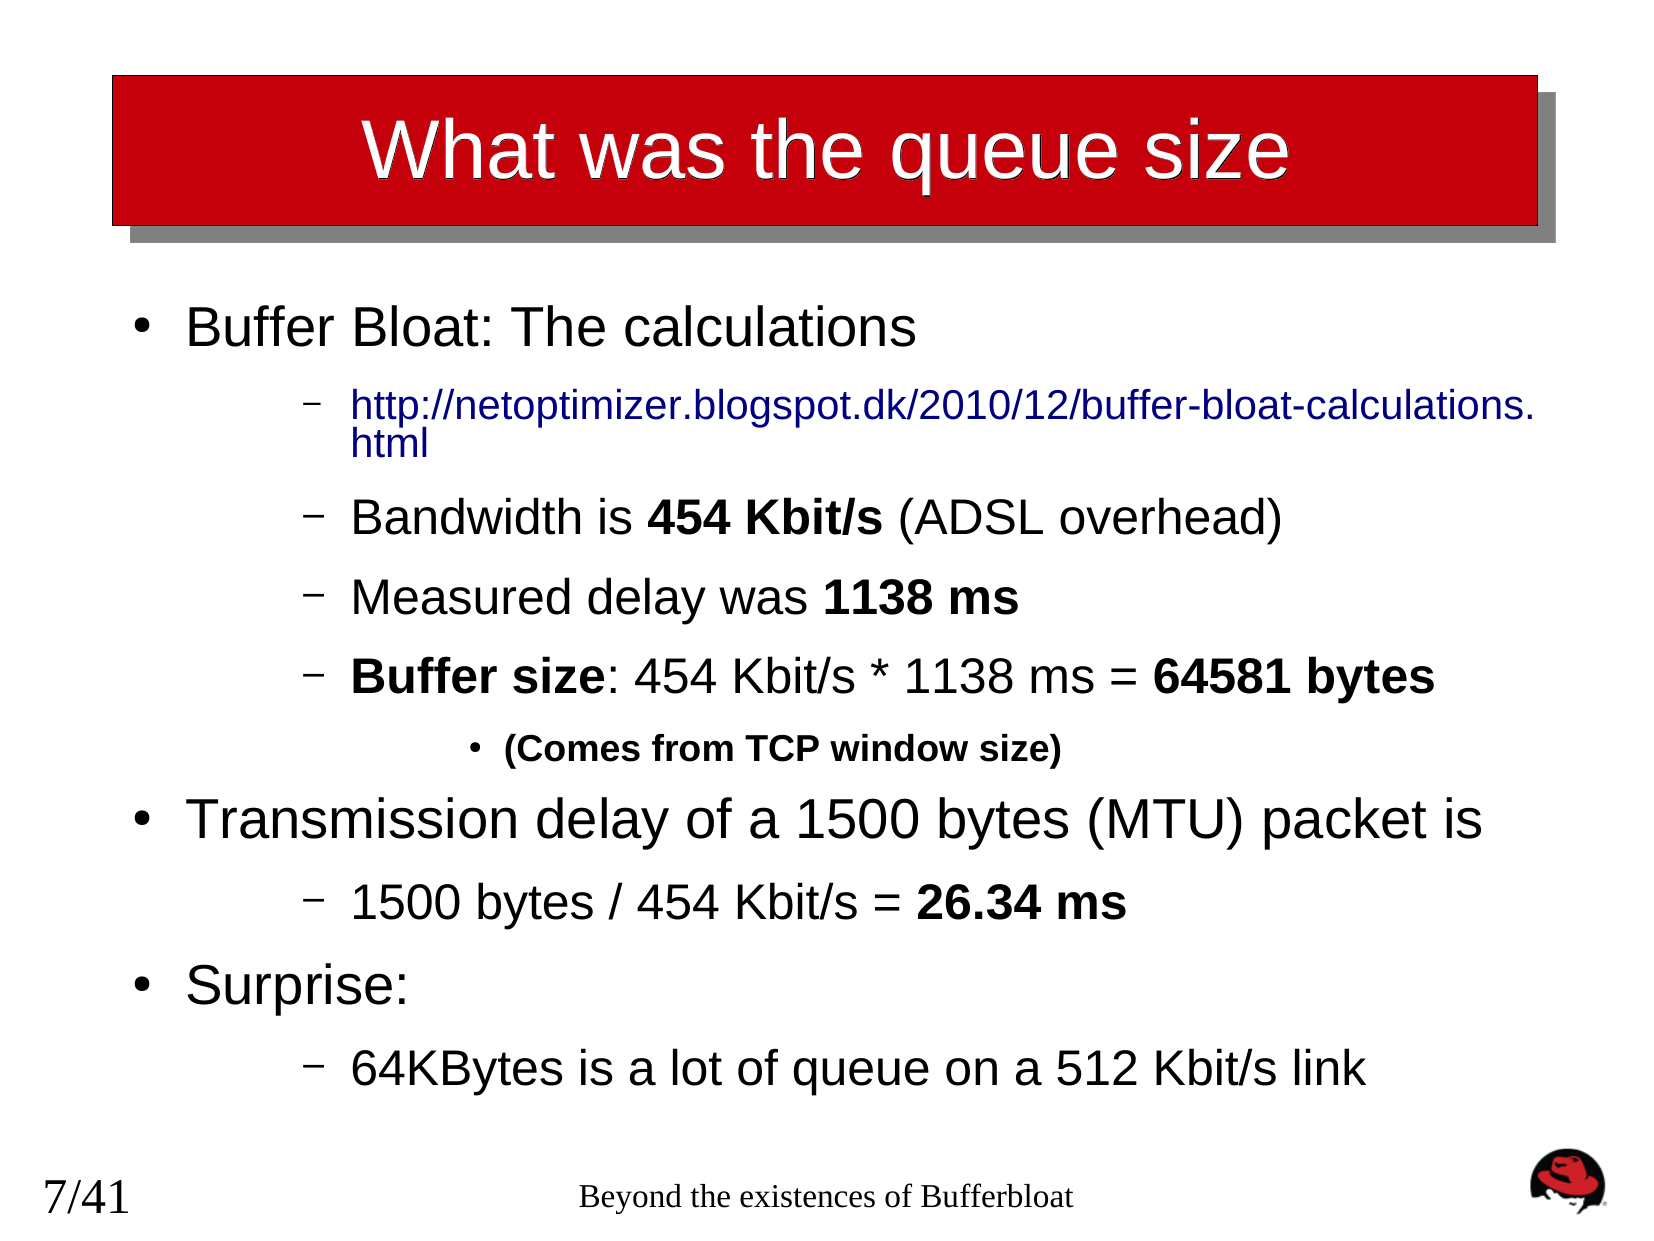

# What was the queue size
Buffer Bloat: The calculations
http://netoptimizer.blogspot.dk/2010/12/buffer-bloat-calculations.html
Bandwidth is 454 Kbit/s (ADSL overhead)
Measured delay was 1138 ms
Buffer size: 454 Kbit/s * 1138 ms = 64581 bytes
(Comes from TCP window size)
Transmission delay of a 1500 bytes (MTU) packet is
1500 bytes / 454 Kbit/s = 26.34 ms
Surprise:
64KBytes is a lot of queue on a 512 Kbit/s link